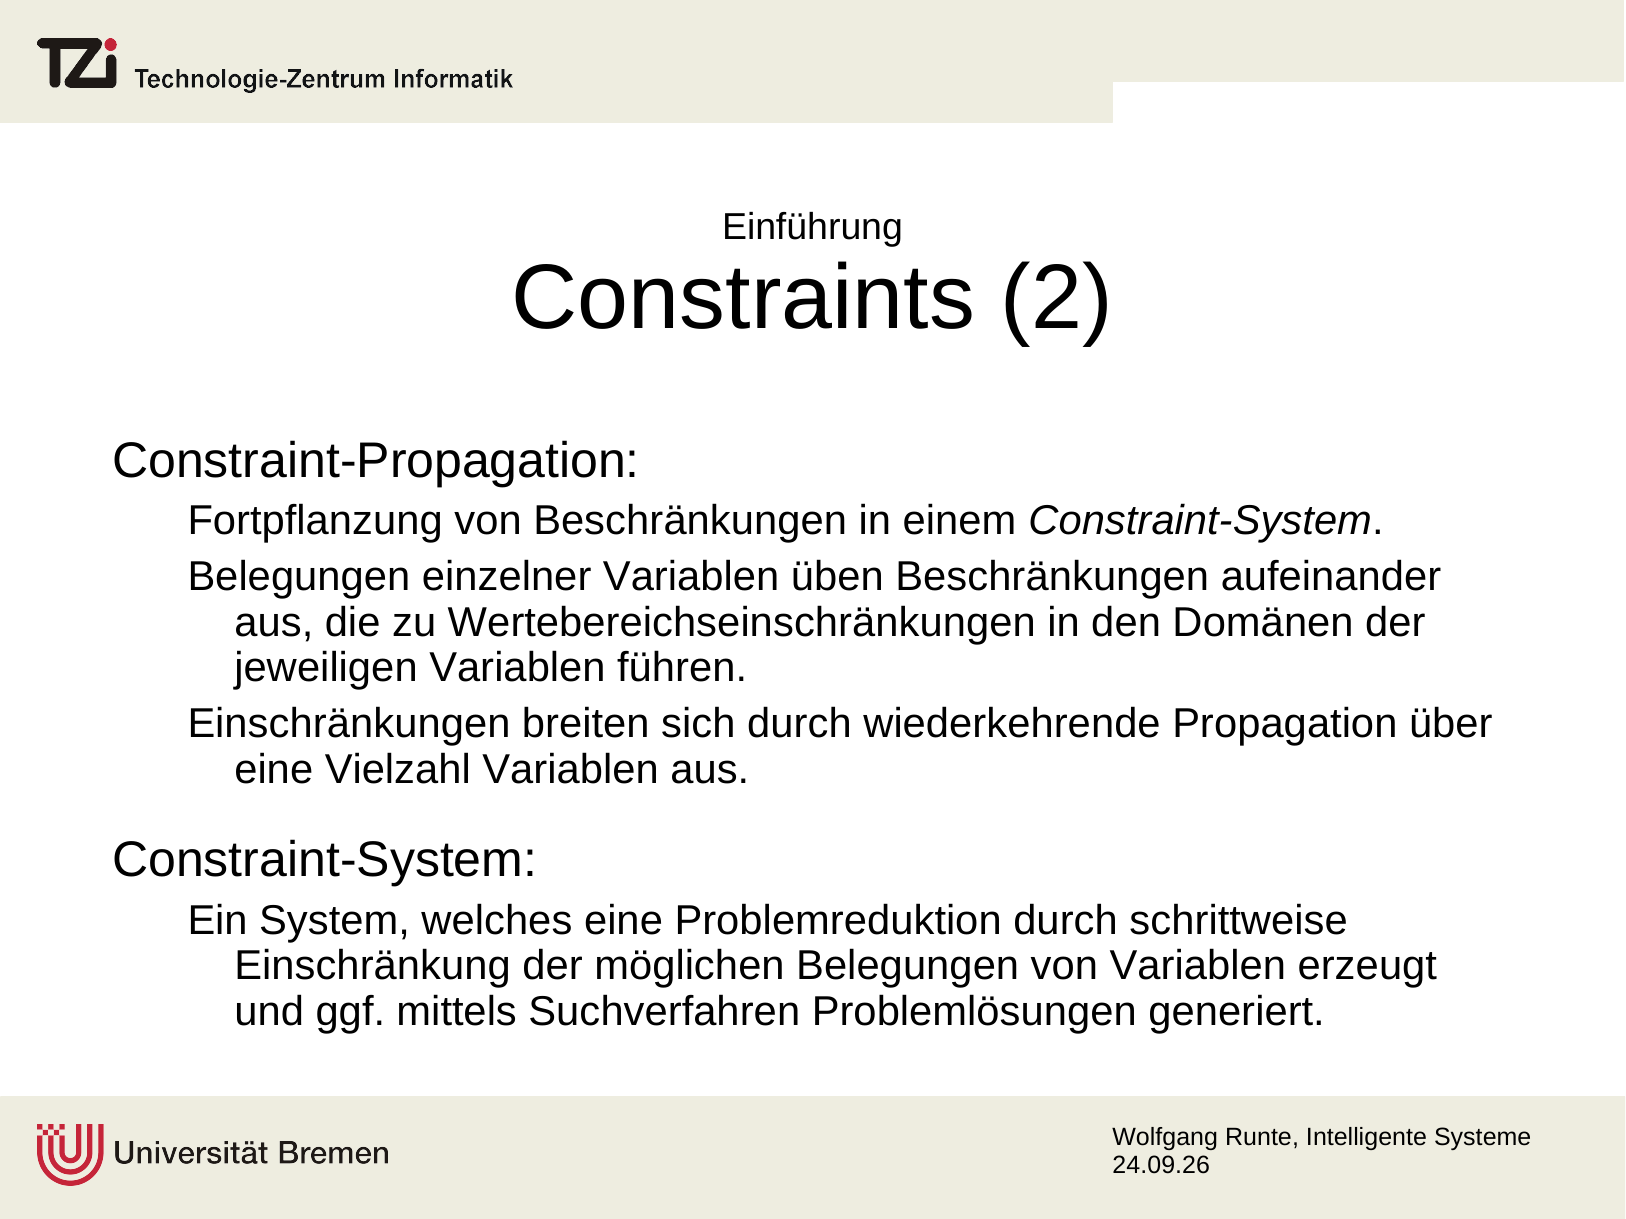

# Einführung Constraints (2)
Constraint-Propagation:
Fortpflanzung von Beschränkungen in einem Constraint-System.
Belegungen einzelner Variablen üben Beschränkungen aufeinander aus, die zu Wertebereichseinschränkungen in den Domänen der jeweiligen Variablen führen.
Einschränkungen breiten sich durch wiederkehrende Propagation über eine Vielzahl Variablen aus.
Constraint-System:
Ein System, welches eine Problemreduktion durch schrittweise Einschränkung der möglichen Belegungen von Variablen erzeugt und ggf. mittels Suchverfahren Problemlösungen generiert.